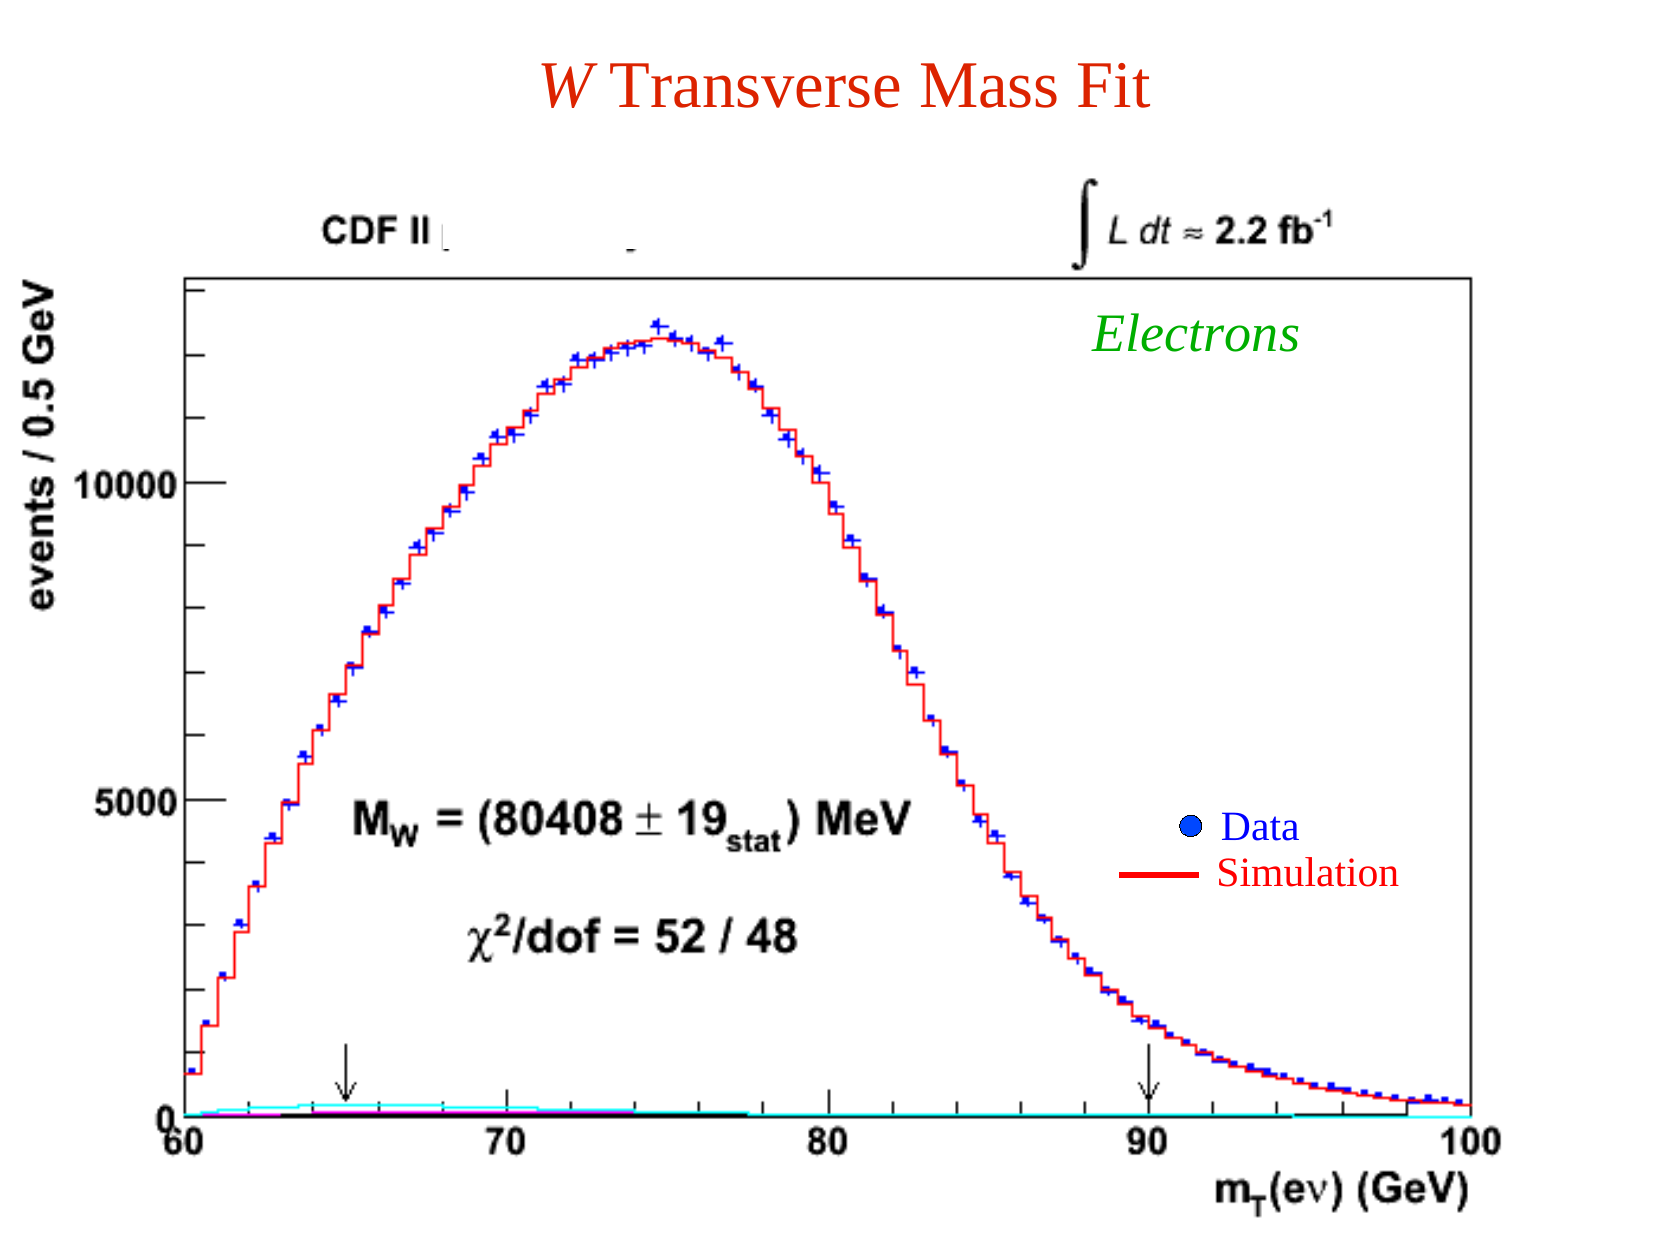

# W Transverse Mass Fit
Electrons
Data
Simulation